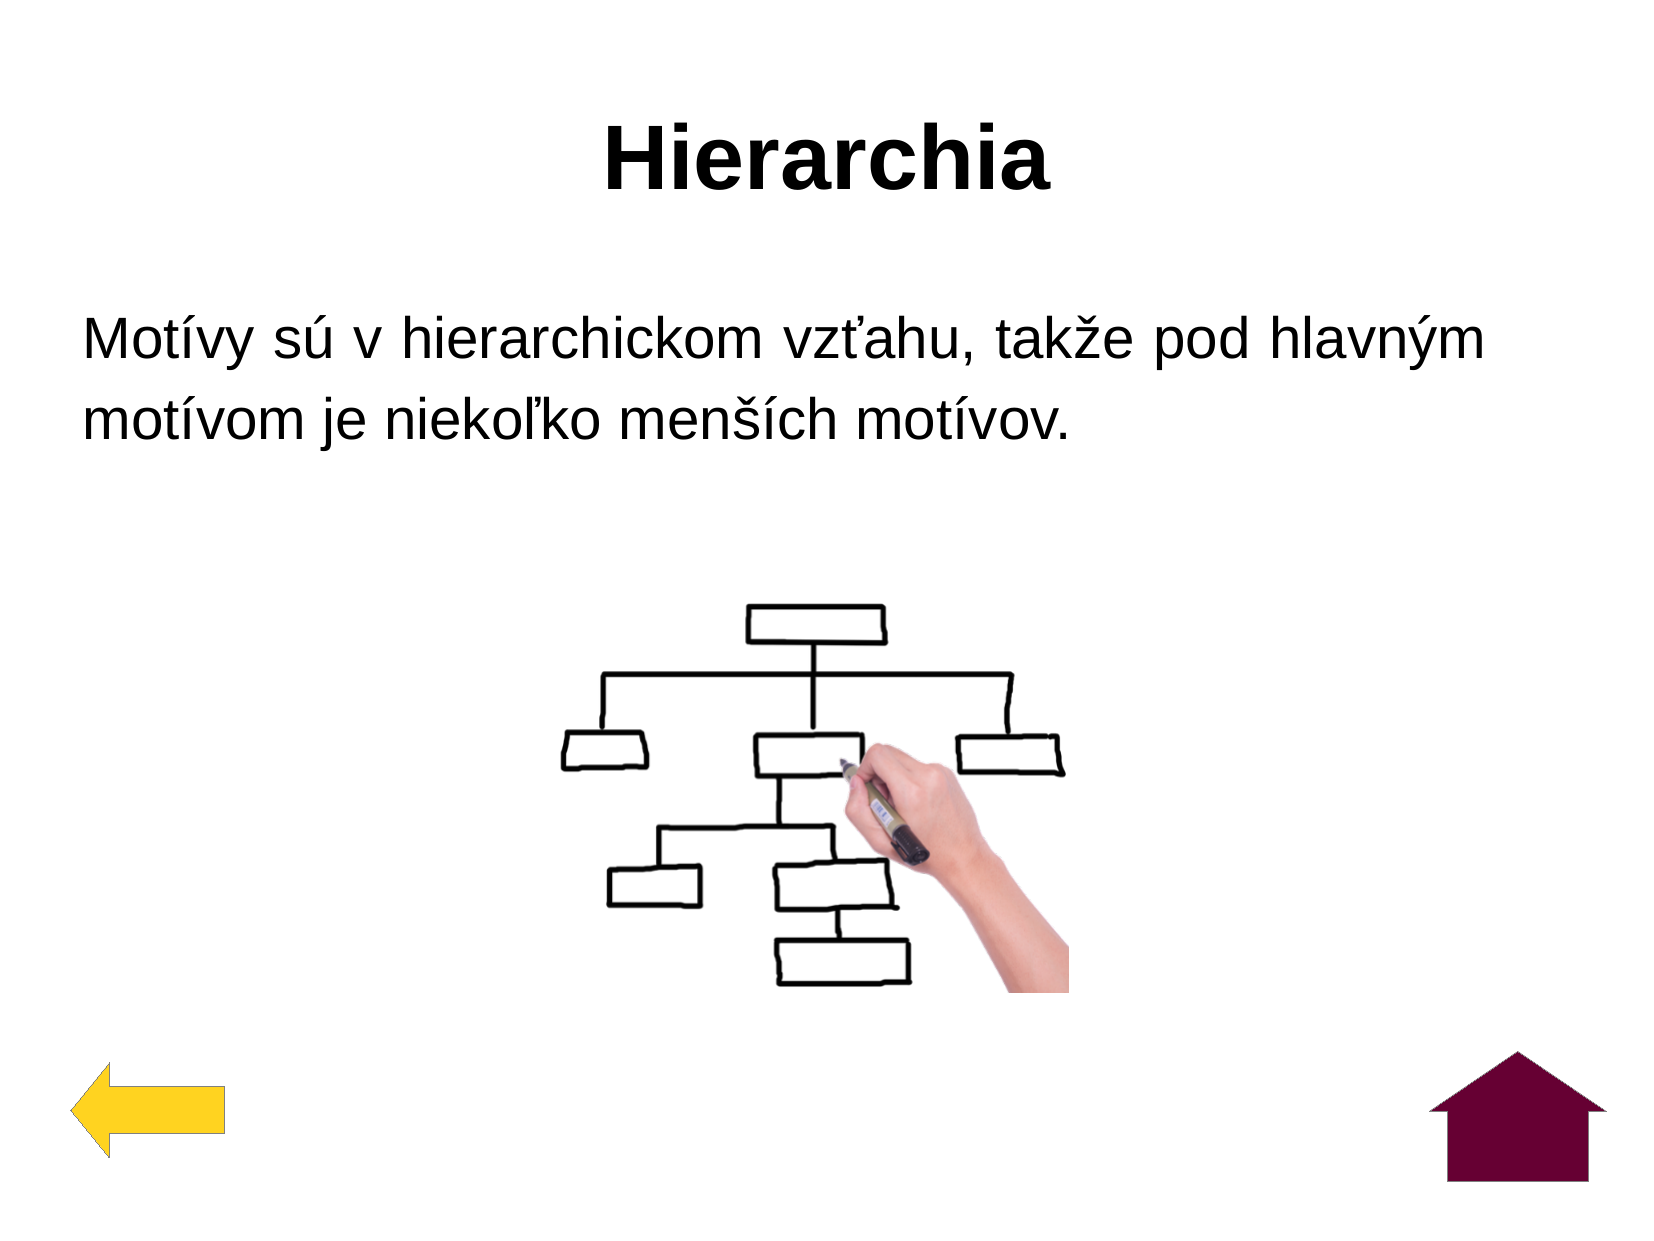

# Hierarchia
Motívy sú v hierarchickom vzťahu, takže pod hlavným motívom je niekoľko menších motívov.